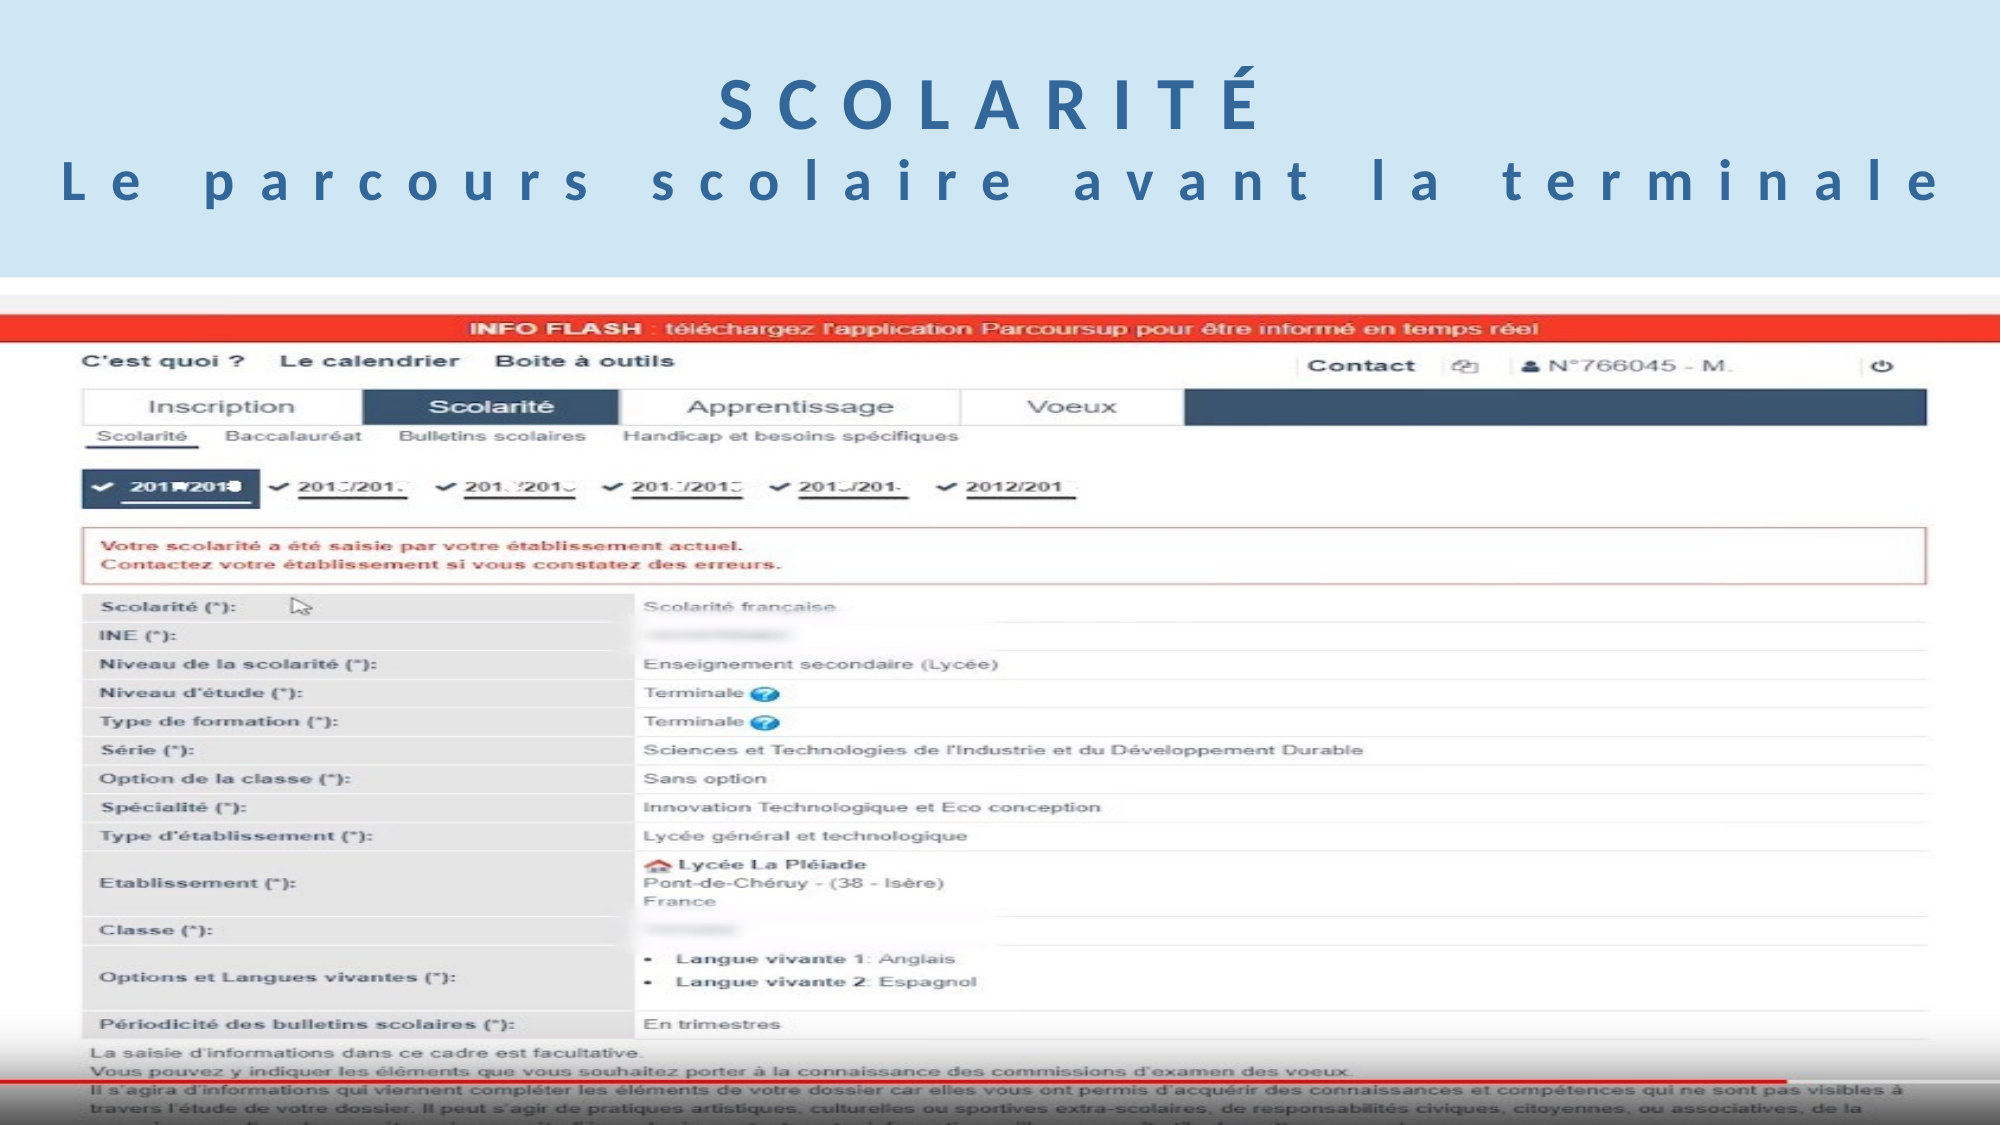

# SCOLARITÉ Le parcours scolaire avant la terminale